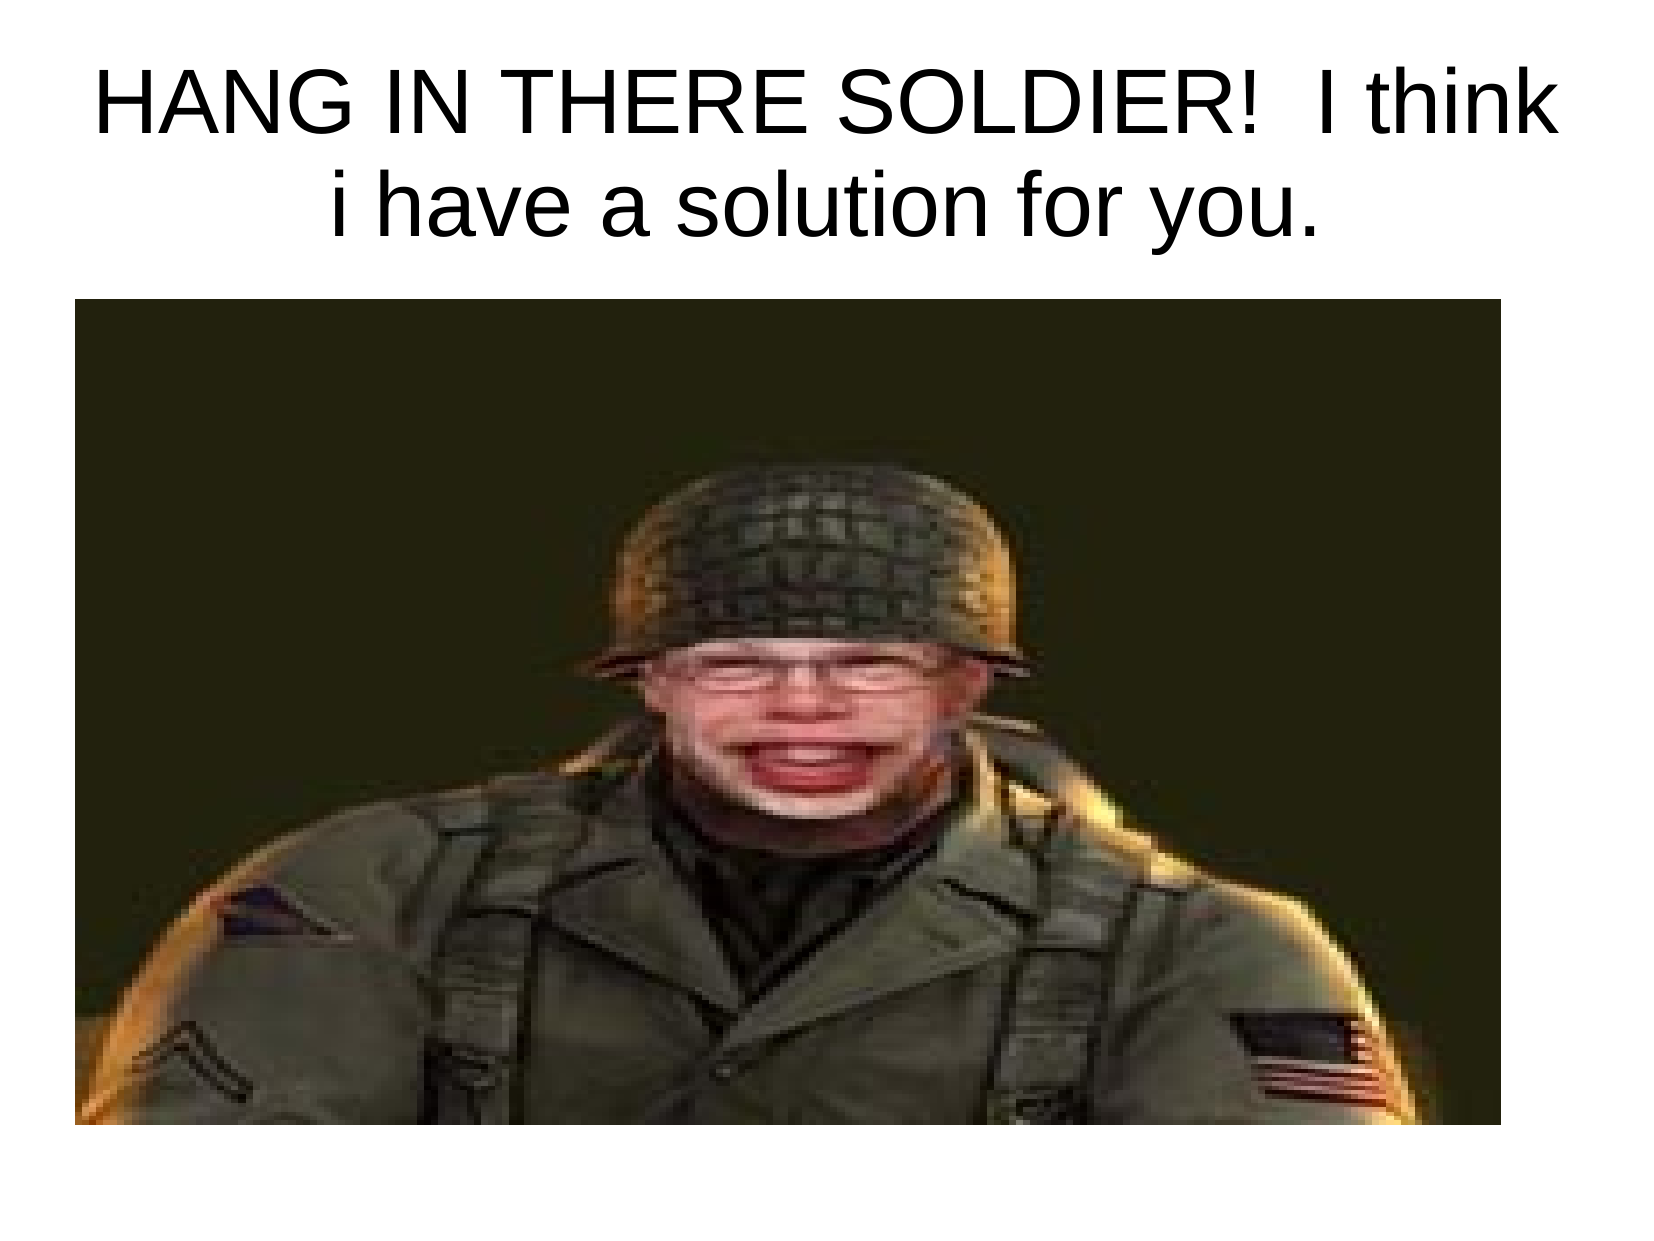

# HANG IN THERE SOLDIER! I think i have a solution for you.